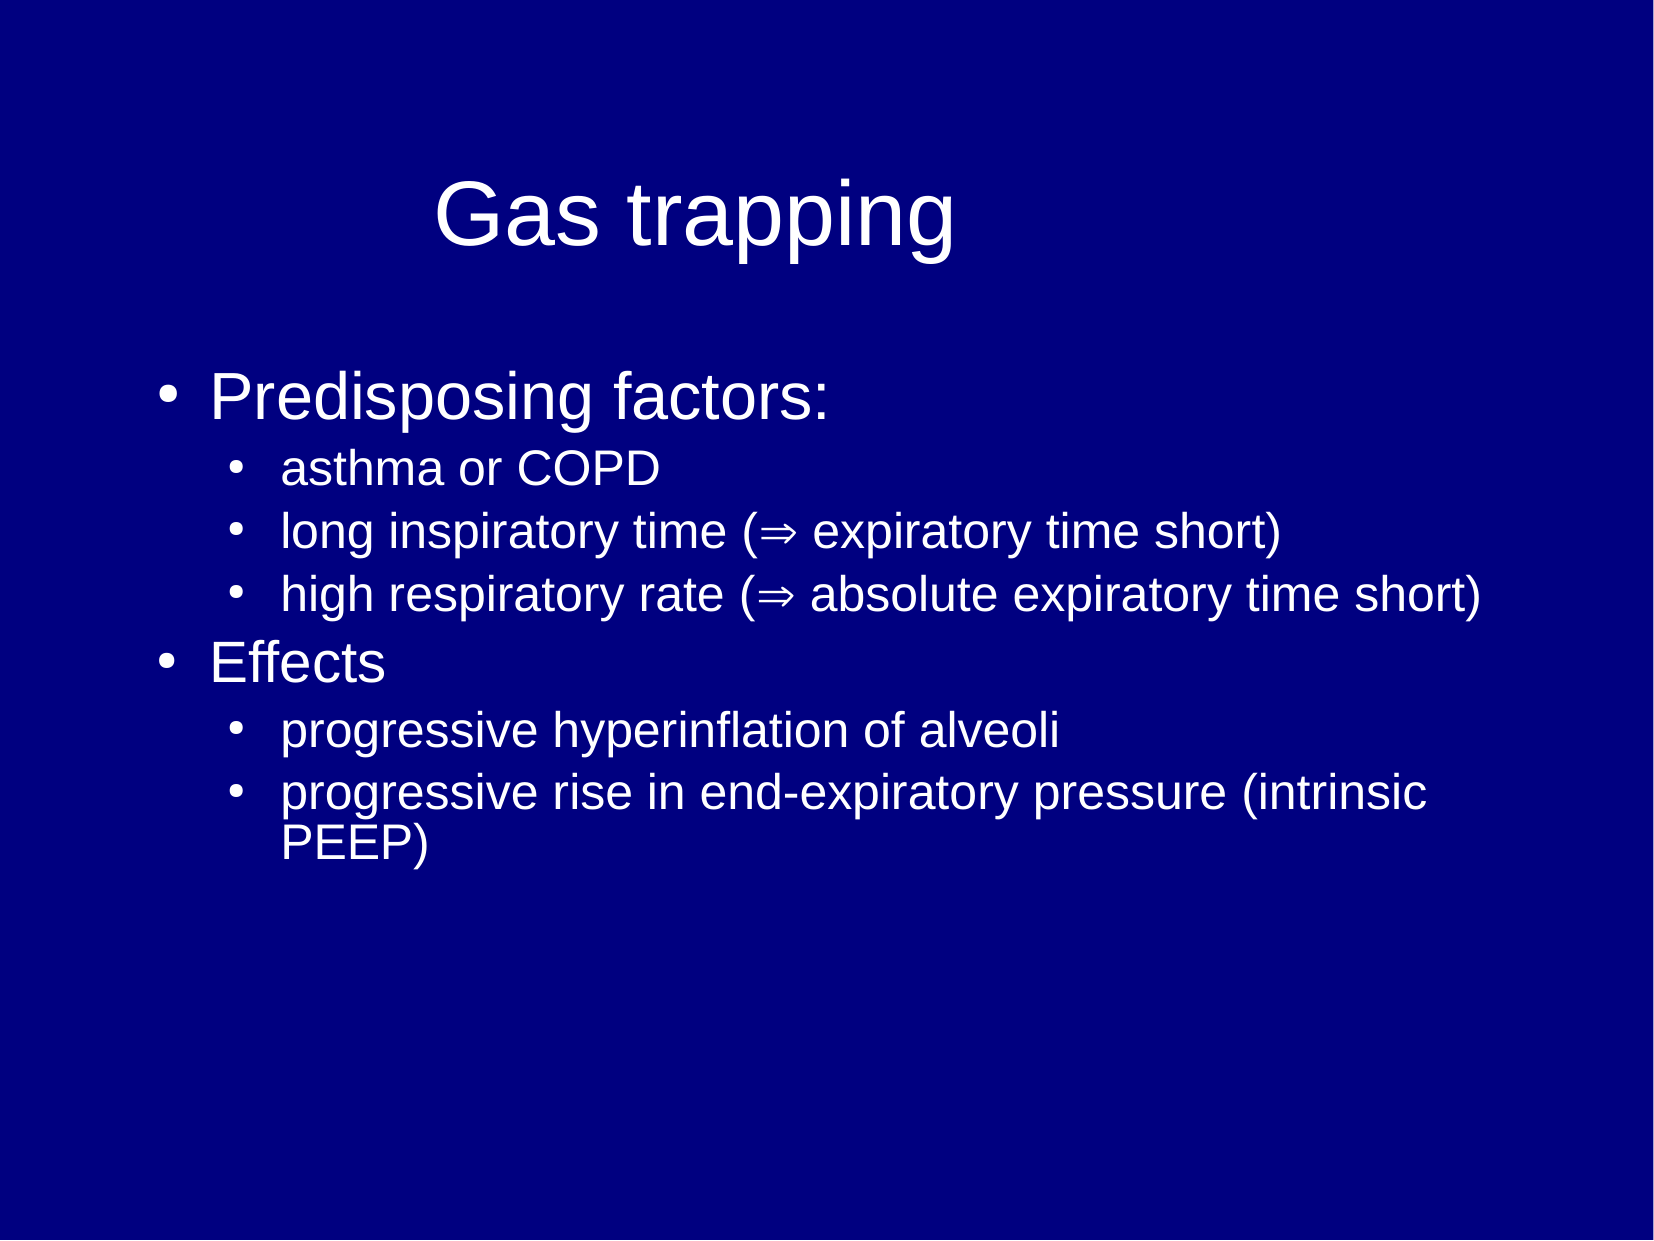

# Gas trapping
Predisposing factors:
asthma or COPD
long inspiratory time ( expiratory time short)
high respiratory rate ( absolute expiratory time short)
Effects
progressive hyperinflation of alveoli
progressive rise in end-expiratory pressure (intrinsic PEEP)